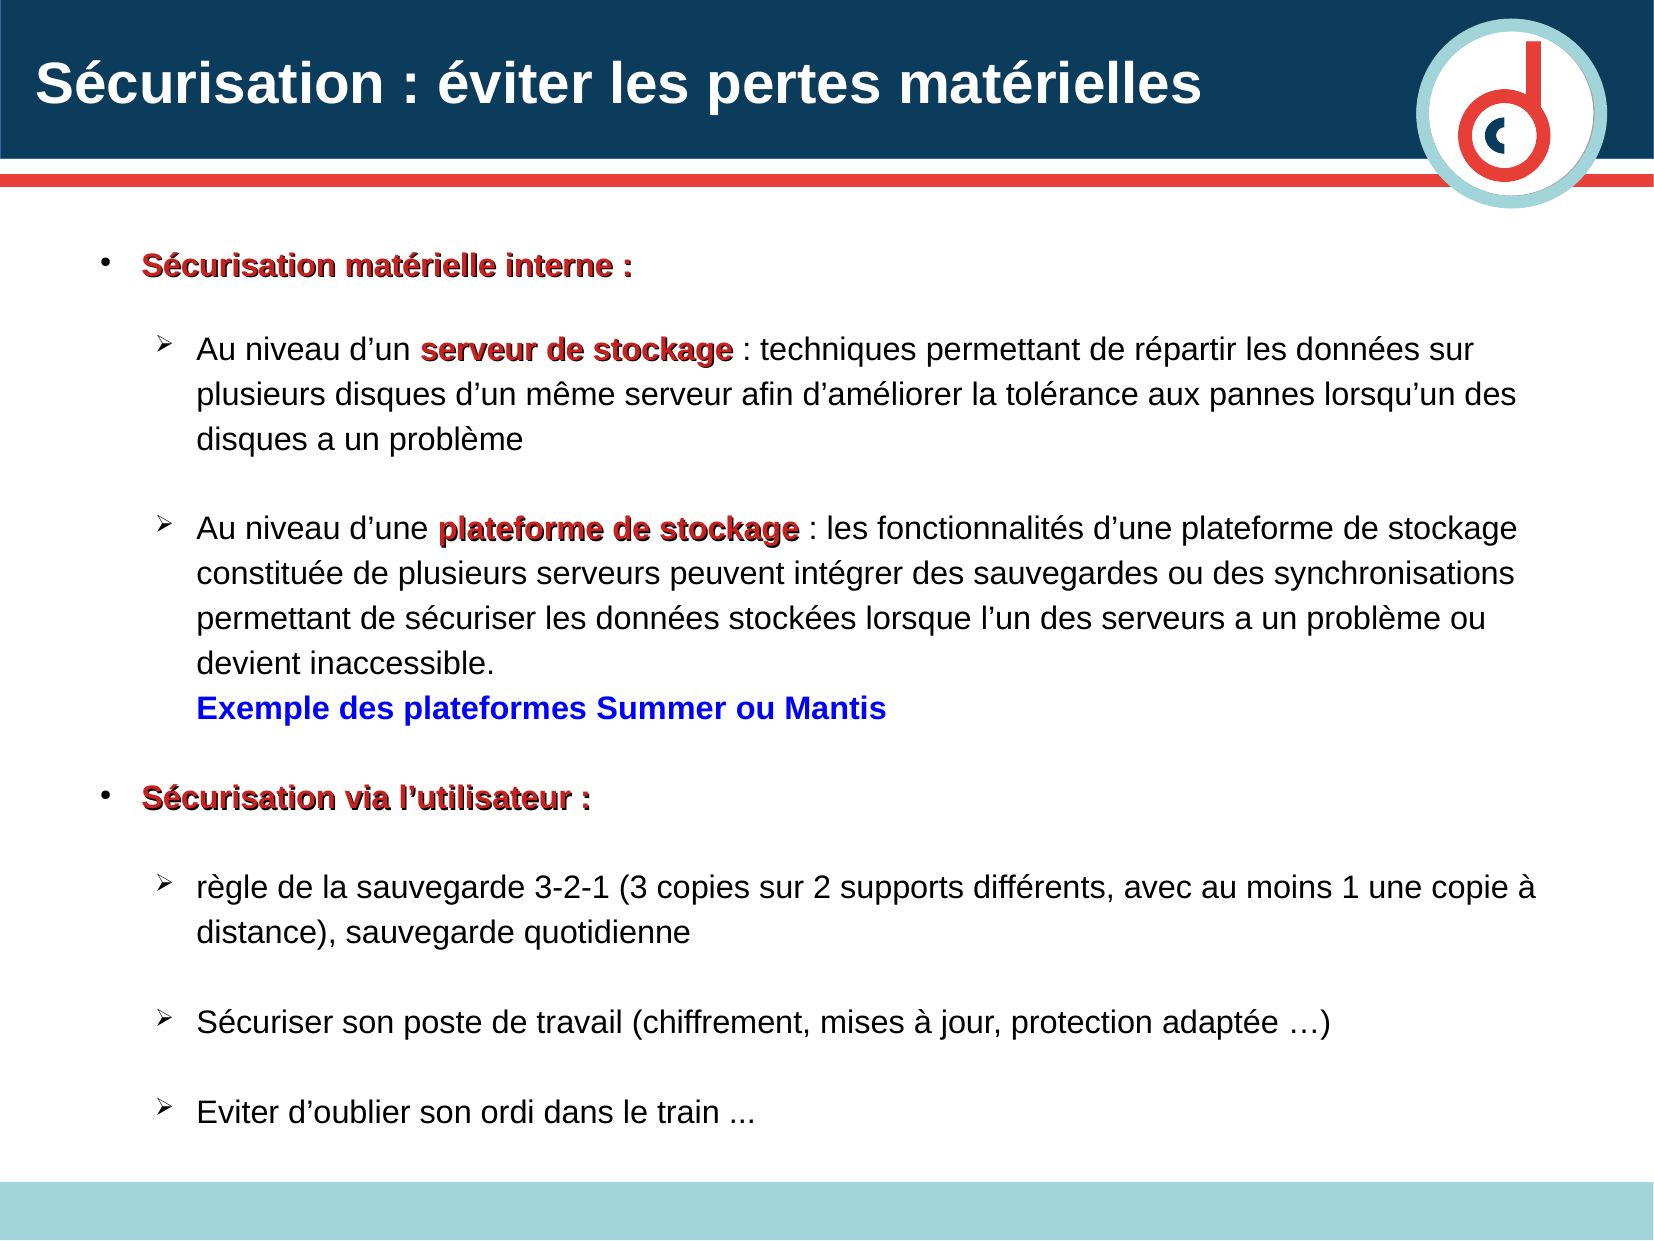

# Sécurisation : éviter les pertes matérielles
Sécurisation matérielle interne :
Au niveau d’un serveur de stockage : techniques permettant de répartir les données sur plusieurs disques d’un même serveur afin d’améliorer la tolérance aux pannes lorsqu’un des disques a un problème
Au niveau d’une plateforme de stockage : les fonctionnalités d’une plateforme de stockage constituée de plusieurs serveurs peuvent intégrer des sauvegardes ou des synchronisations permettant de sécuriser les données stockées lorsque l’un des serveurs a un problème ou devient inaccessible.
Exemple des plateformes Summer ou Mantis
Sécurisation via l’utilisateur :
règle de la sauvegarde 3-2-1 (3 copies sur 2 supports différents, avec au moins 1 une copie à distance), sauvegarde quotidienne
Sécuriser son poste de travail (chiffrement, mises à jour, protection adaptée …)
Eviter d’oublier son ordi dans le train ...